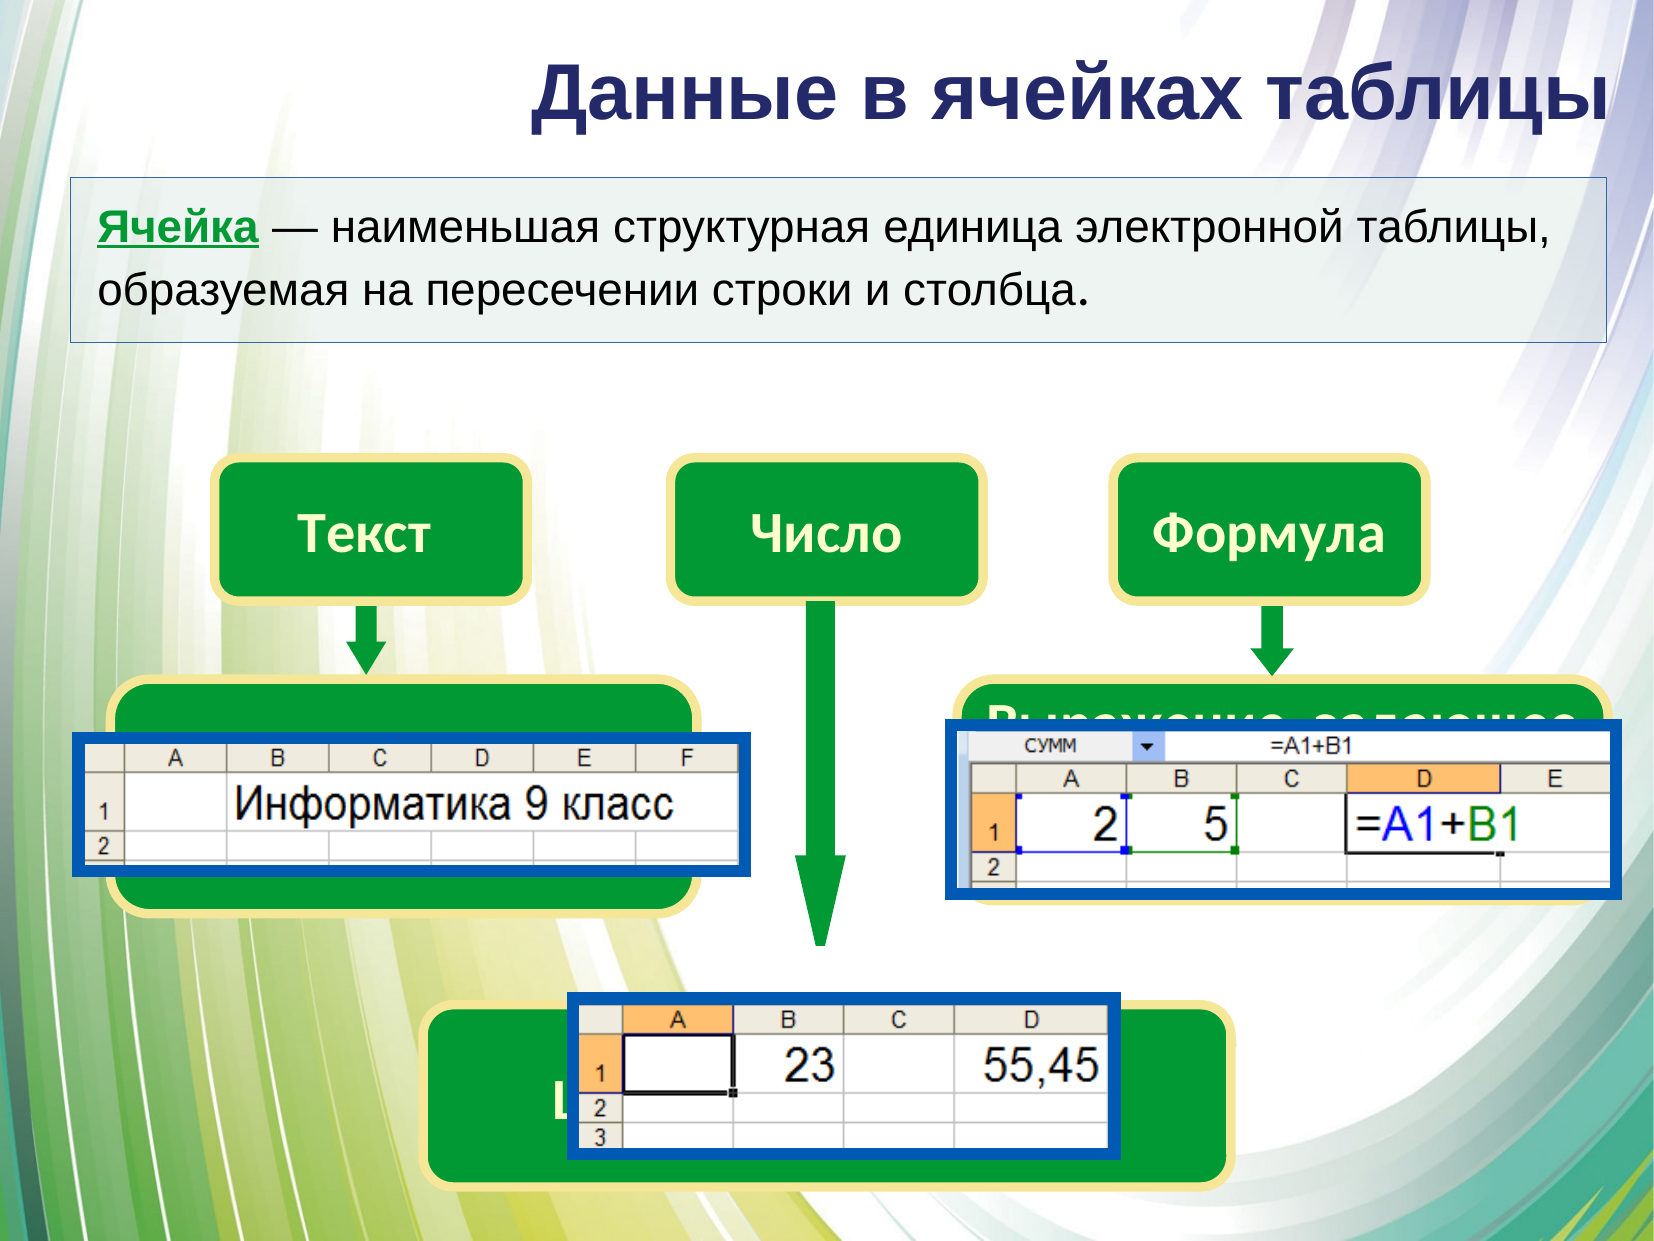

Данные в ячейках таблицы
Ячейка — наименьшая структурная единица электронной таблицы, образуемая на пересечении строки и столбца.
Текст
Число
Формула
Последовательность
любых символов
Выражение, задающее
последовательность
действий
Целое, вещественное